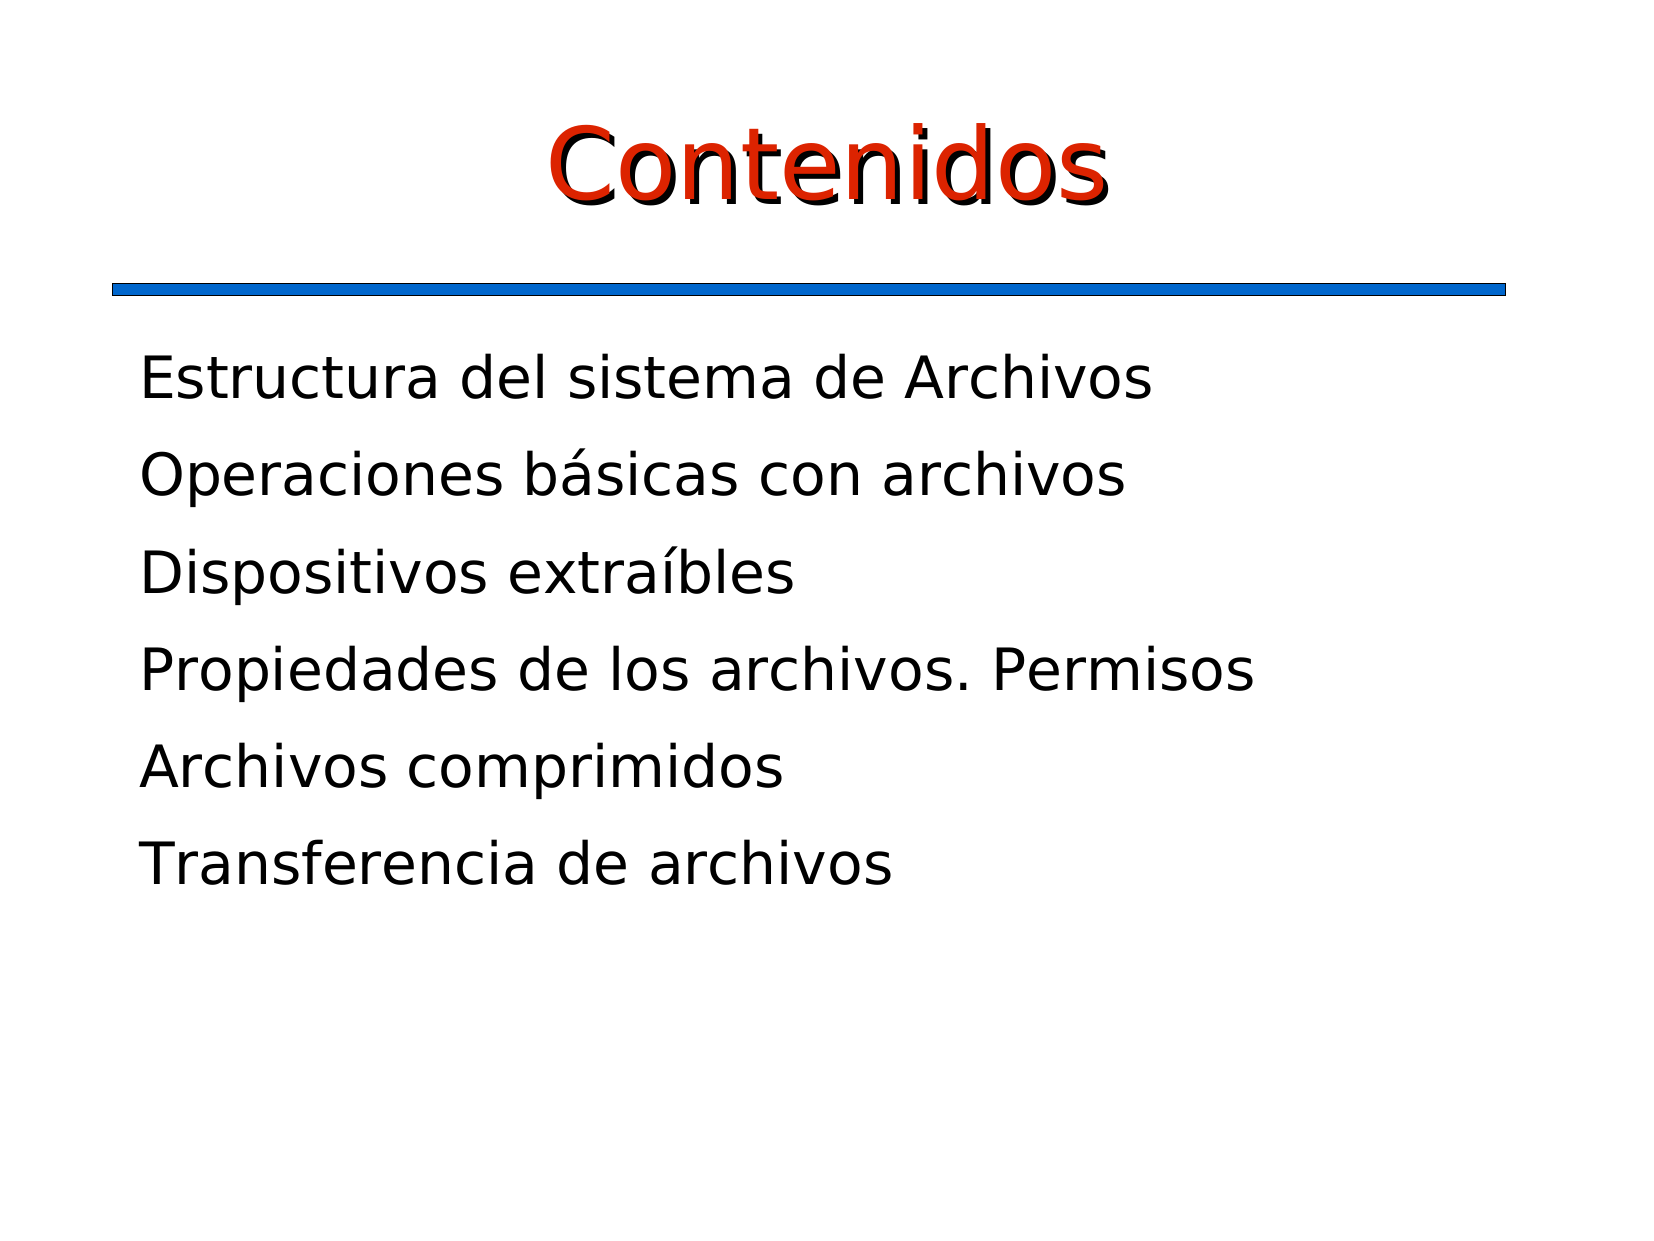

# Contenidos
Estructura del sistema de Archivos
Operaciones básicas con archivos
Dispositivos extraíbles
Propiedades de los archivos. Permisos
Archivos comprimidos
Transferencia de archivos